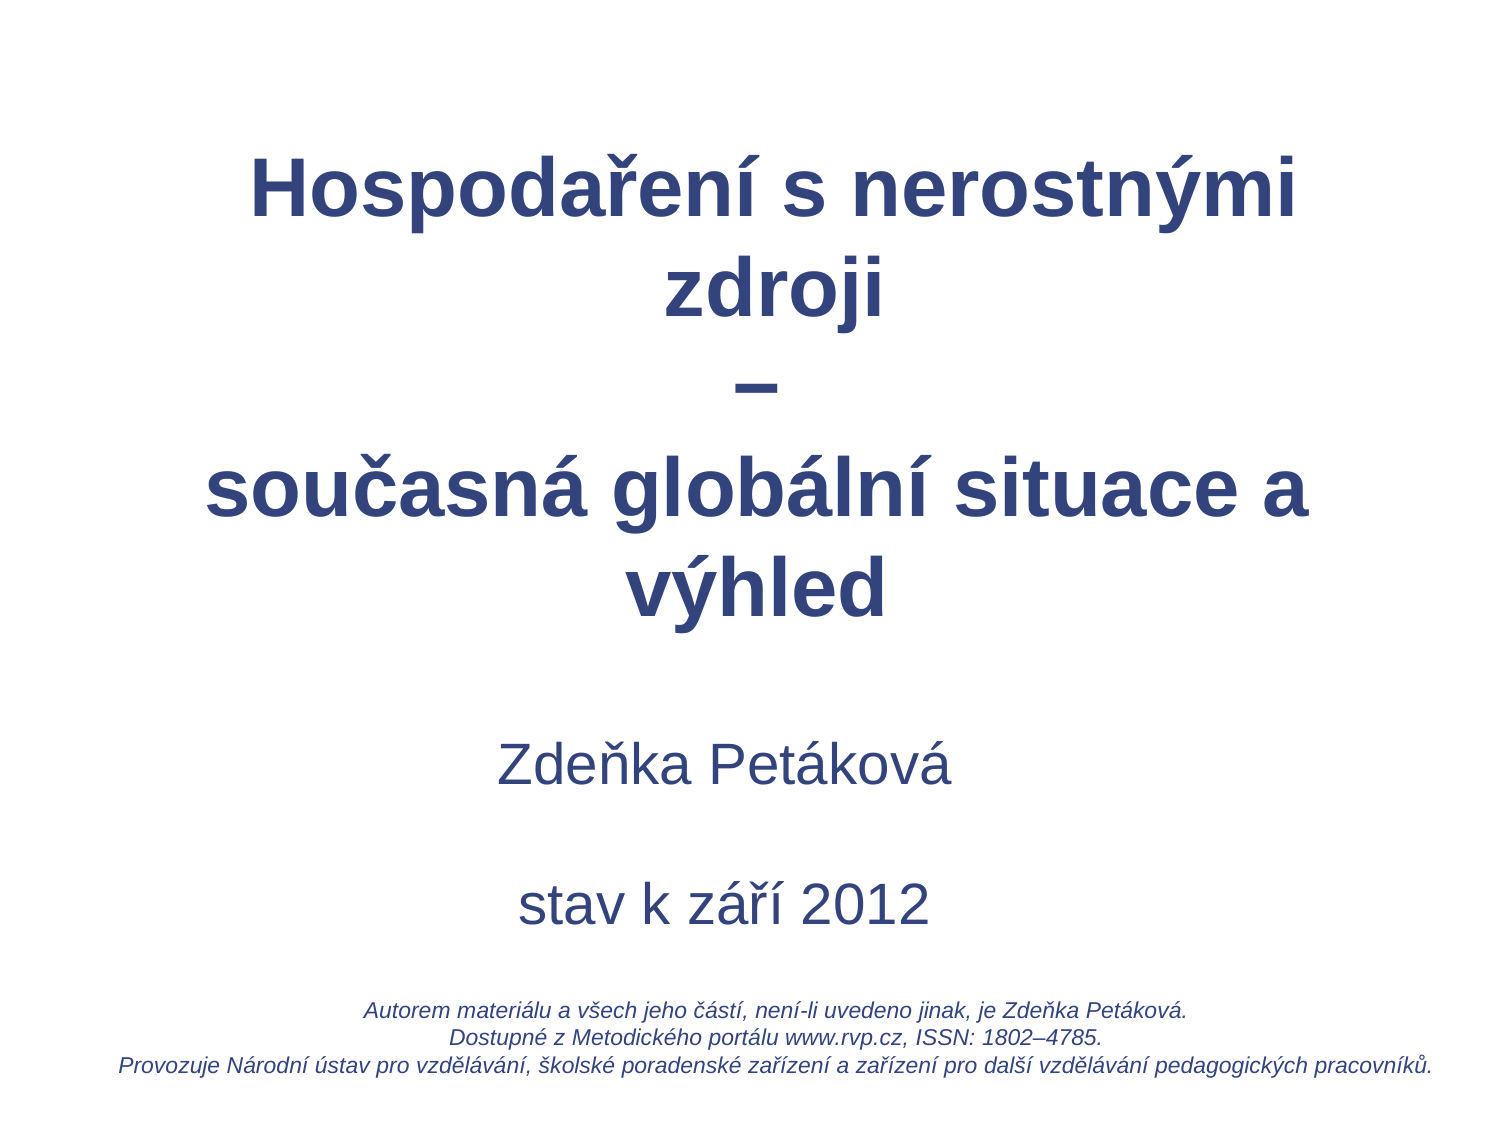

Hospodaření s nerostnými zdroji
−
současná globální situace a výhled
# Zdeňka Petáková stav k září 2012
Autorem materiálu a všech jeho částí, není-li uvedeno jinak, je Zdeňka Petáková.
Dostupné z Metodického portálu www.rvp.cz, ISSN: 1802–4785.
Provozuje Národní ústav pro vzdělávání, školské poradenské zařízení a zařízení pro další vzdělávání pedagogických pracovníků.